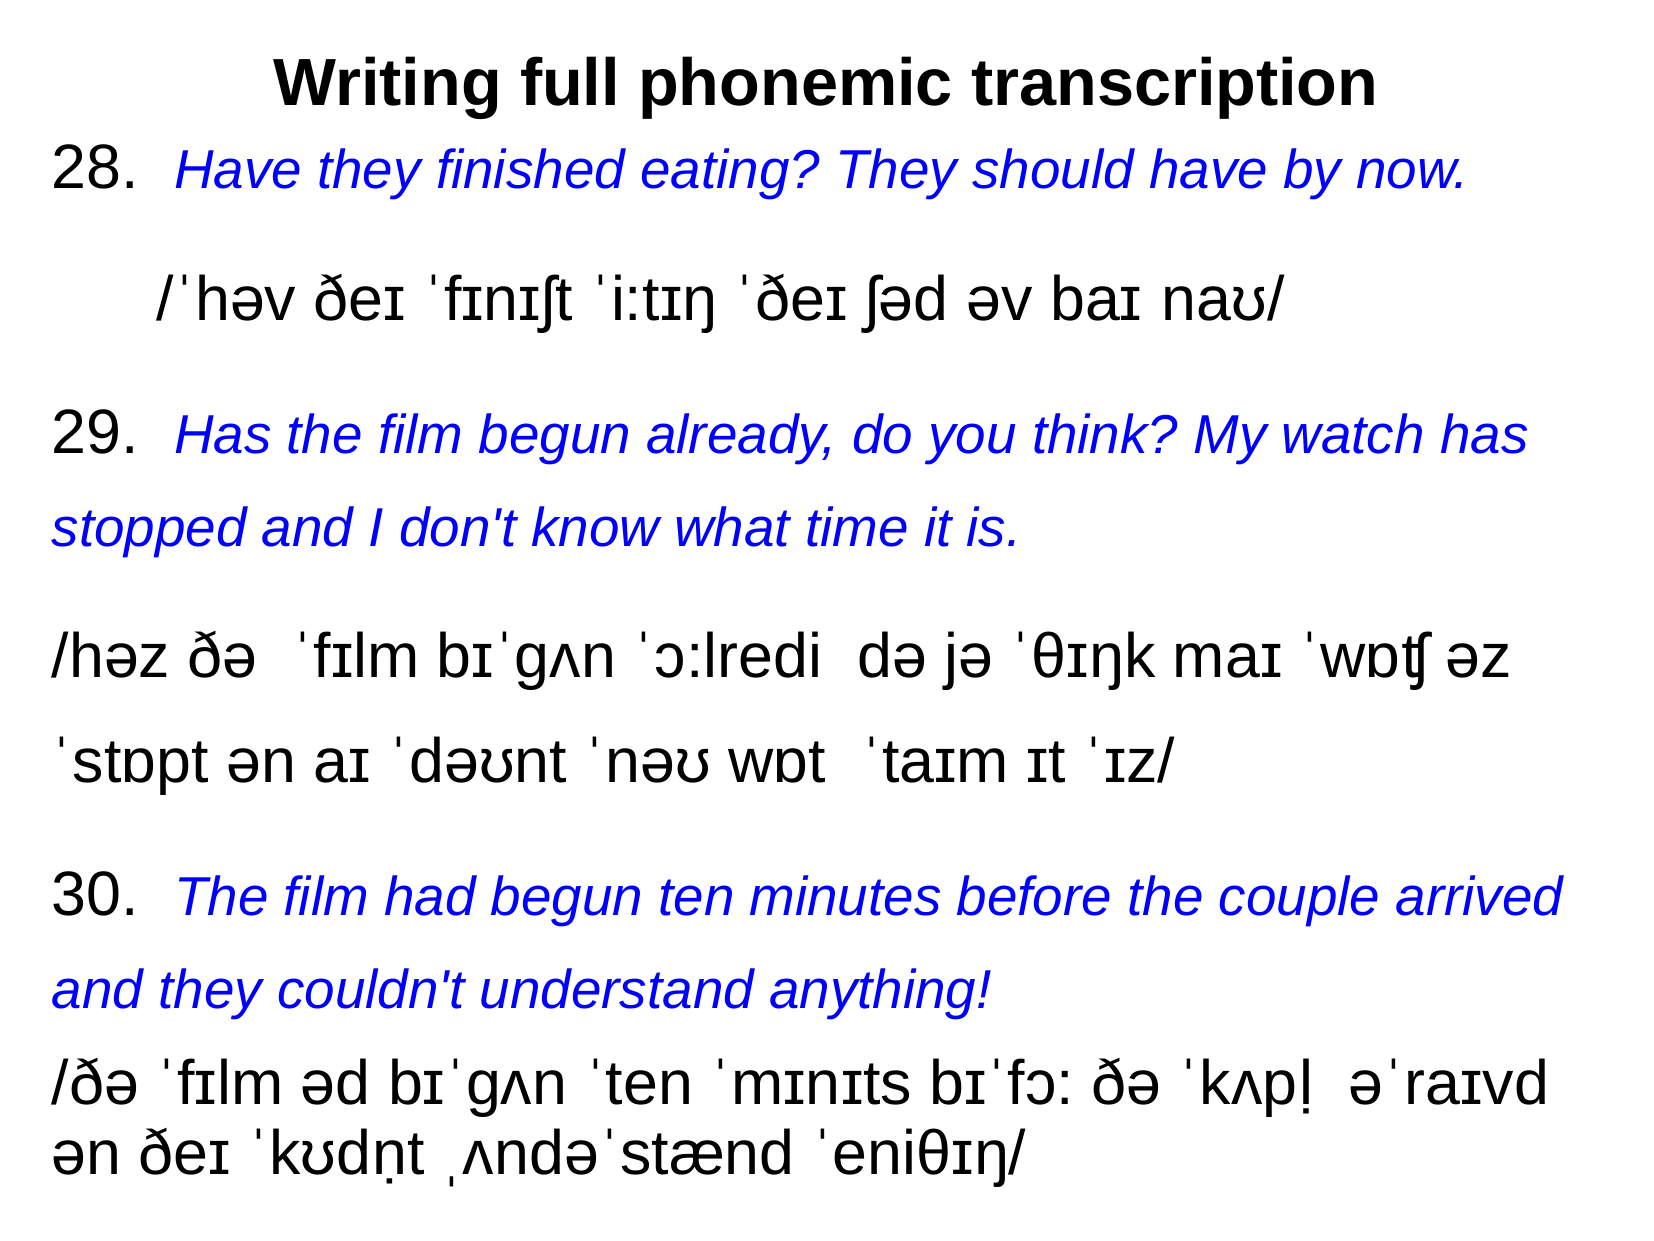

# Writing full phonemic transcription
28. Have they finished eating? They should have by now.
 /ˈhəv ðeɪ ˈfɪnɪʃt ˈi:tɪŋ ˈðeɪ ʃəd əv baɪ naʊ/
29. Has the film begun already, do you think? My watch has stopped and I don't know what time it is.
/həz ðə ˈfɪlm bɪˈgʌn ˈɔ:lredi də jə ˈθɪŋk maɪ ˈwɒʧ əz ˈstɒpt ən aɪ ˈdəʊnt ˈnəʊ wɒt ˈtaɪm ɪt ˈɪz/
30. The film had begun ten minutes before the couple arrived and they couldn't understand anything!
/ðə ˈfɪlm əd bɪˈgʌn ˈten ˈmɪnɪts bɪˈfɔ: ðə ˈkʌpḷ əˈraɪvd ən ðeɪ ˈkʊdṇt ˌʌndəˈstænd ˈeniθɪŋ/